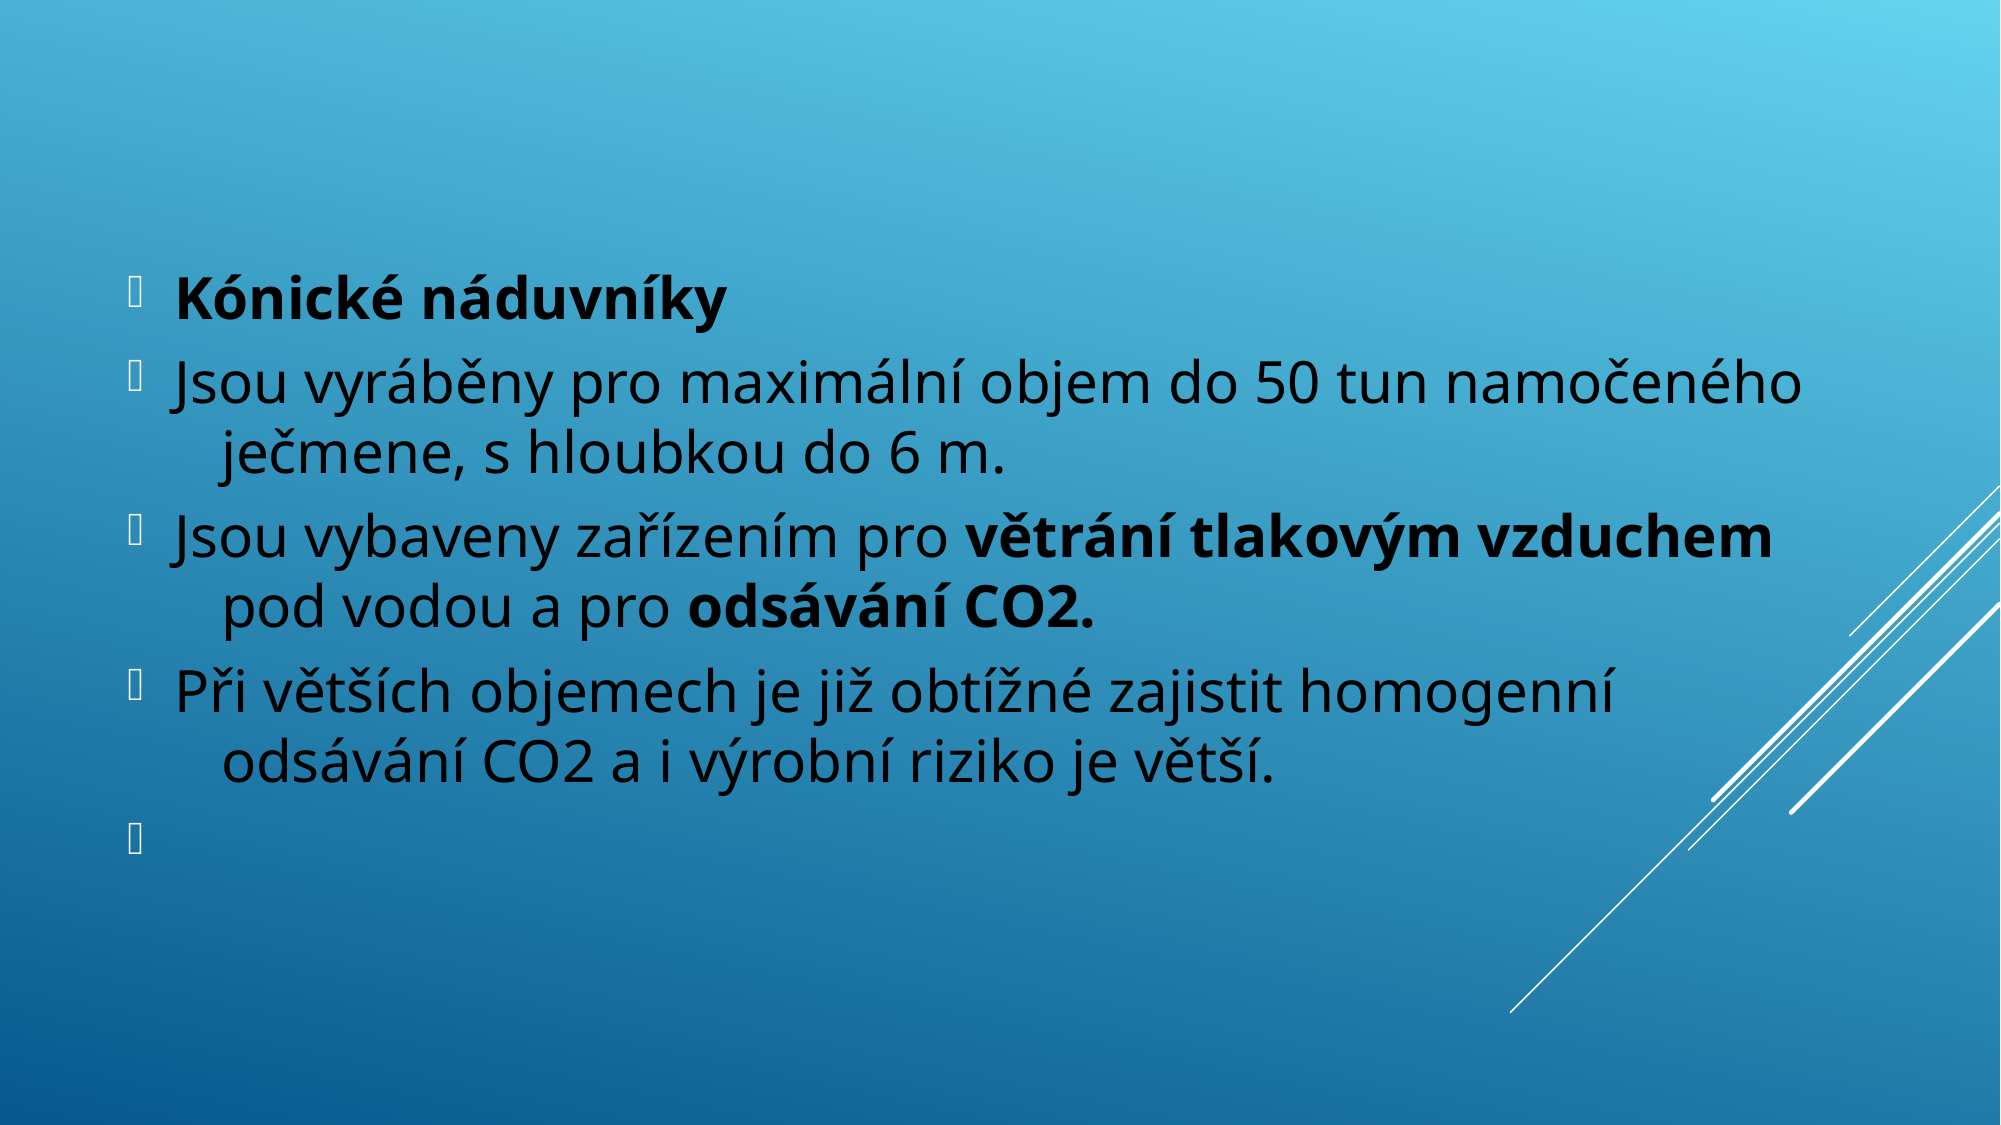

Kónické náduvníky
Jsou vyráběny pro maximální objem do 50 tun namočeného ječmene, s hloubkou do 6 m.
Jsou vybaveny zařízením pro větrání tlakovým vzduchem pod vodou a pro odsávání CO2.
Při větších objemech je již obtížné zajistit homogenní odsávání CO2 a i výrobní riziko je větší.
#